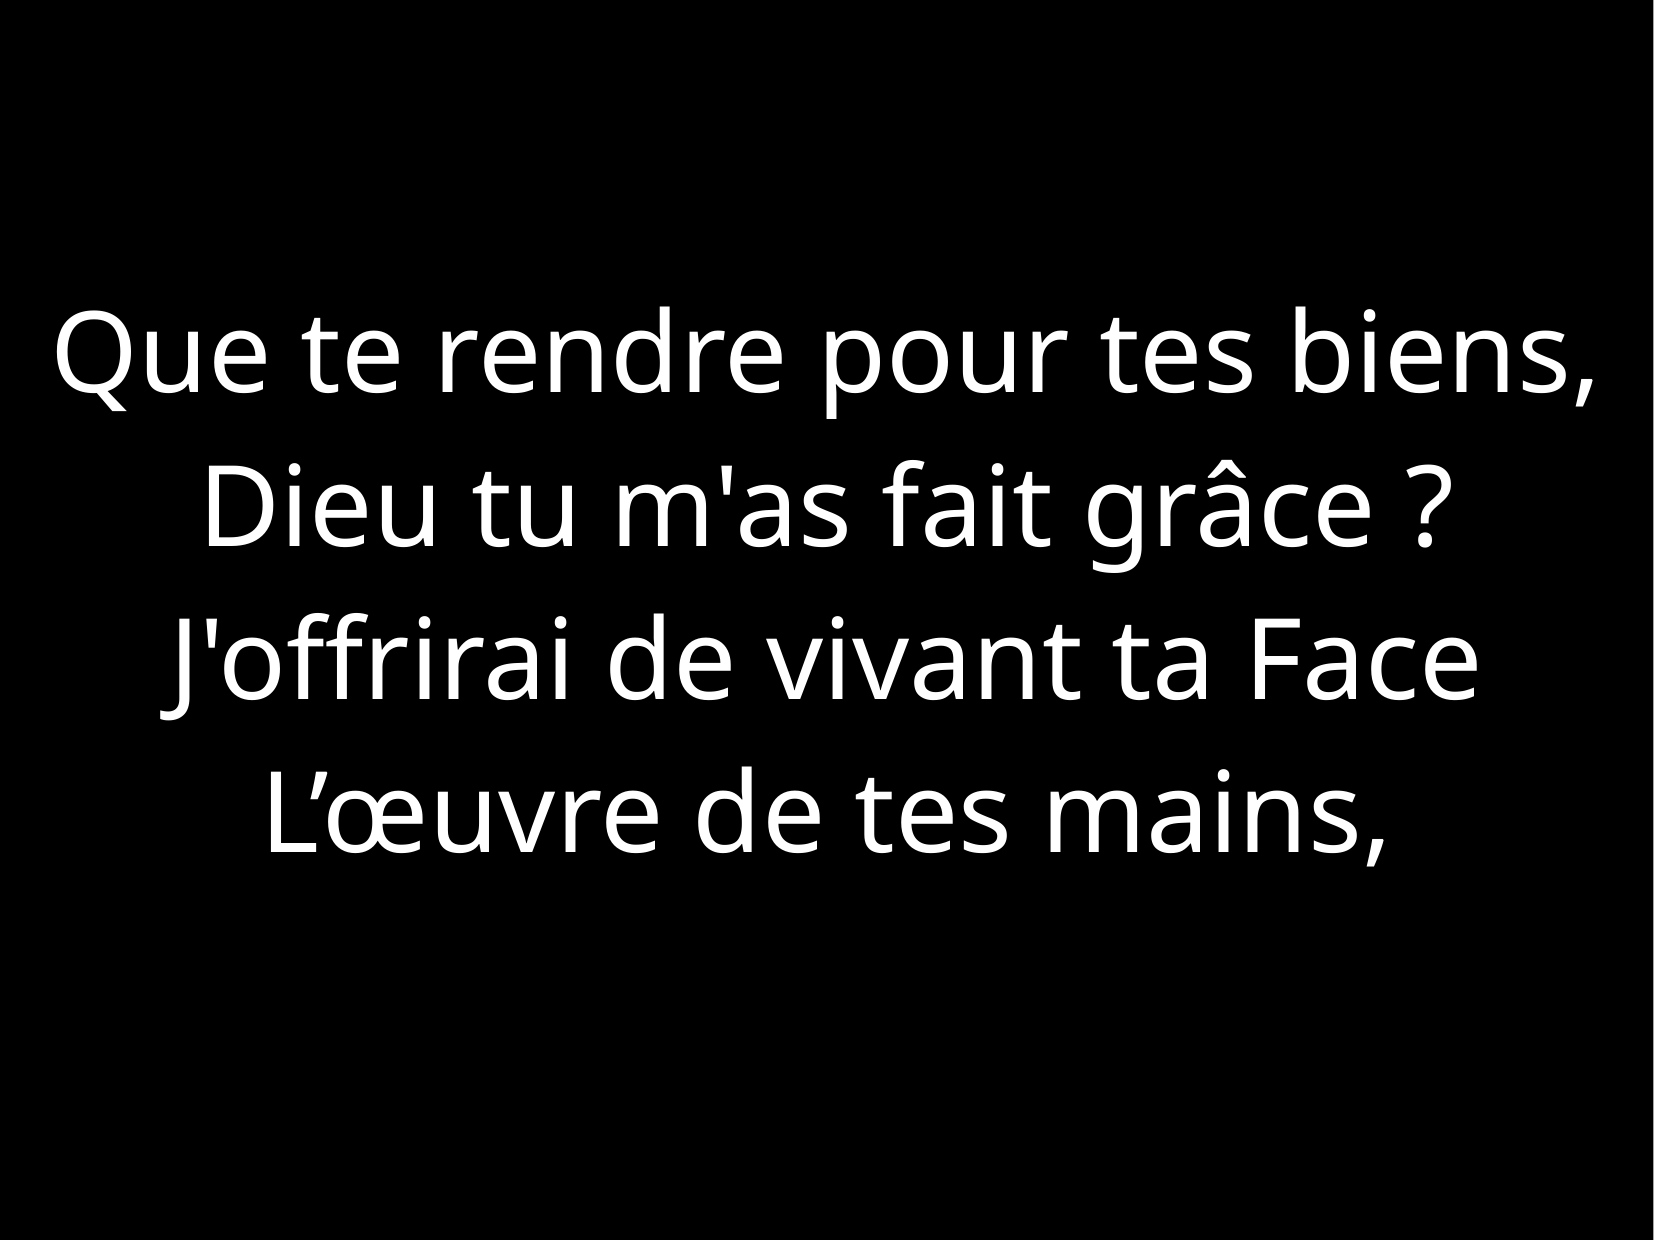

# Que te rendre pour tes biens, Dieu tu m'as fait grâce ? J'offrirai de vivant ta Face L’œuvre de tes mains,